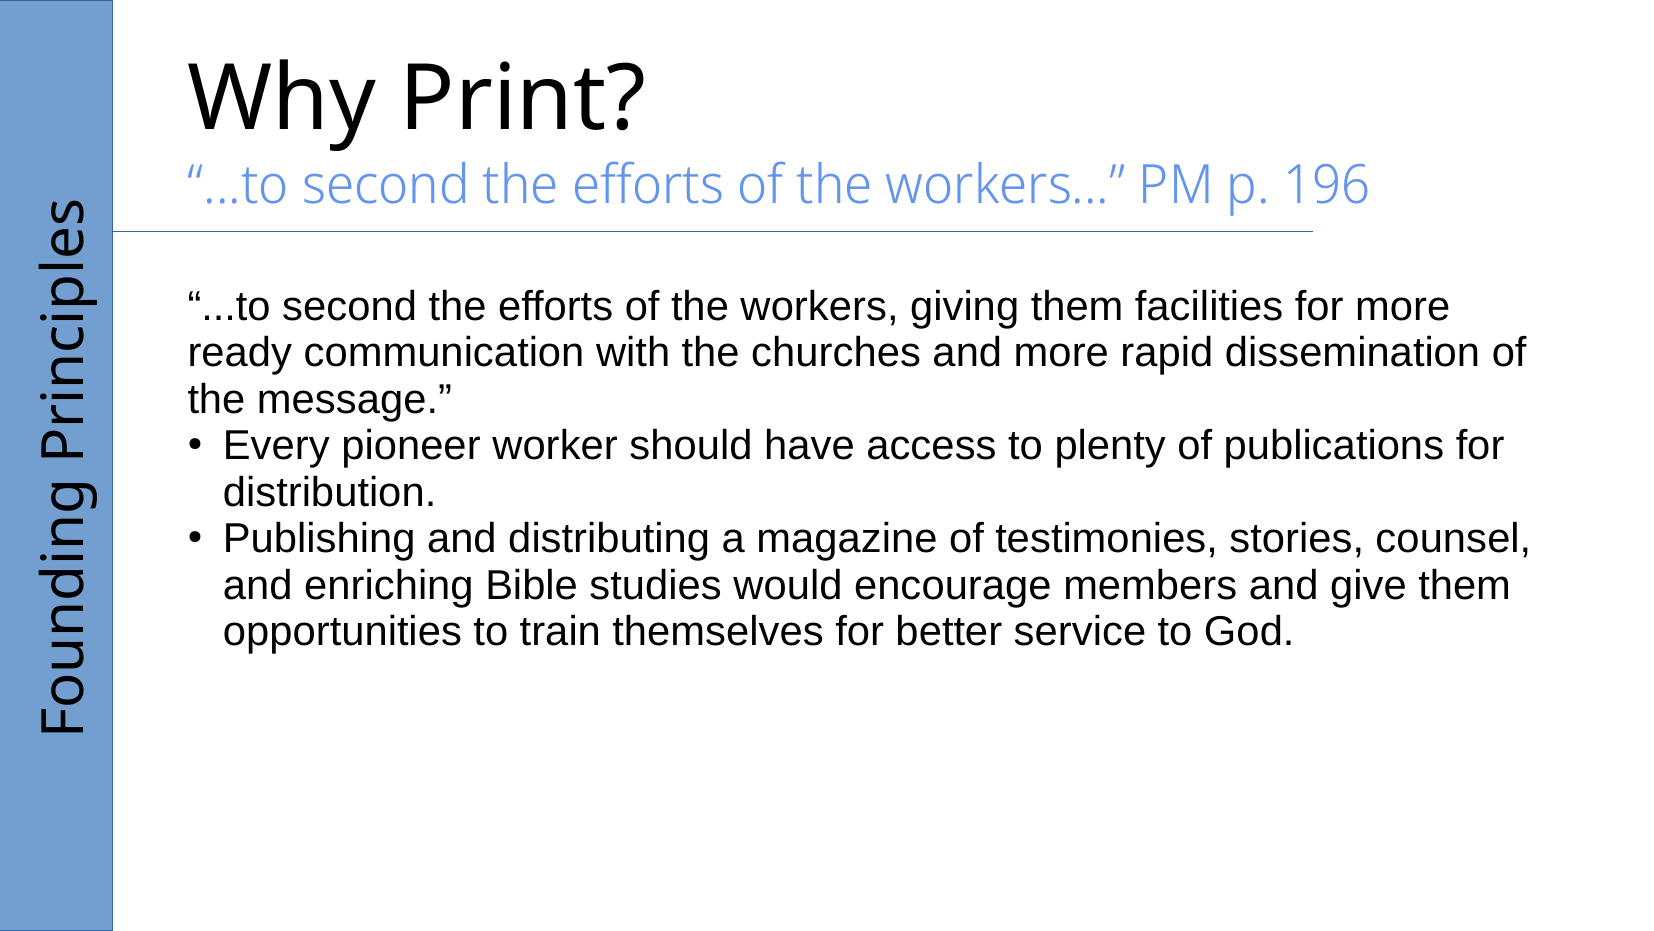

# Why Print?
“...to second the efforts of the workers...” PM p. 196
“...to second the efforts of the workers, giving them facilities for more ready communication with the churches and more rapid dissemination of the message.”
Every pioneer worker should have access to plenty of publications for distribution.
Publishing and distributing a magazine of testimonies, stories, counsel, and enriching Bible studies would encourage members and give them opportunities to train themselves for better service to God.
Founding Principles